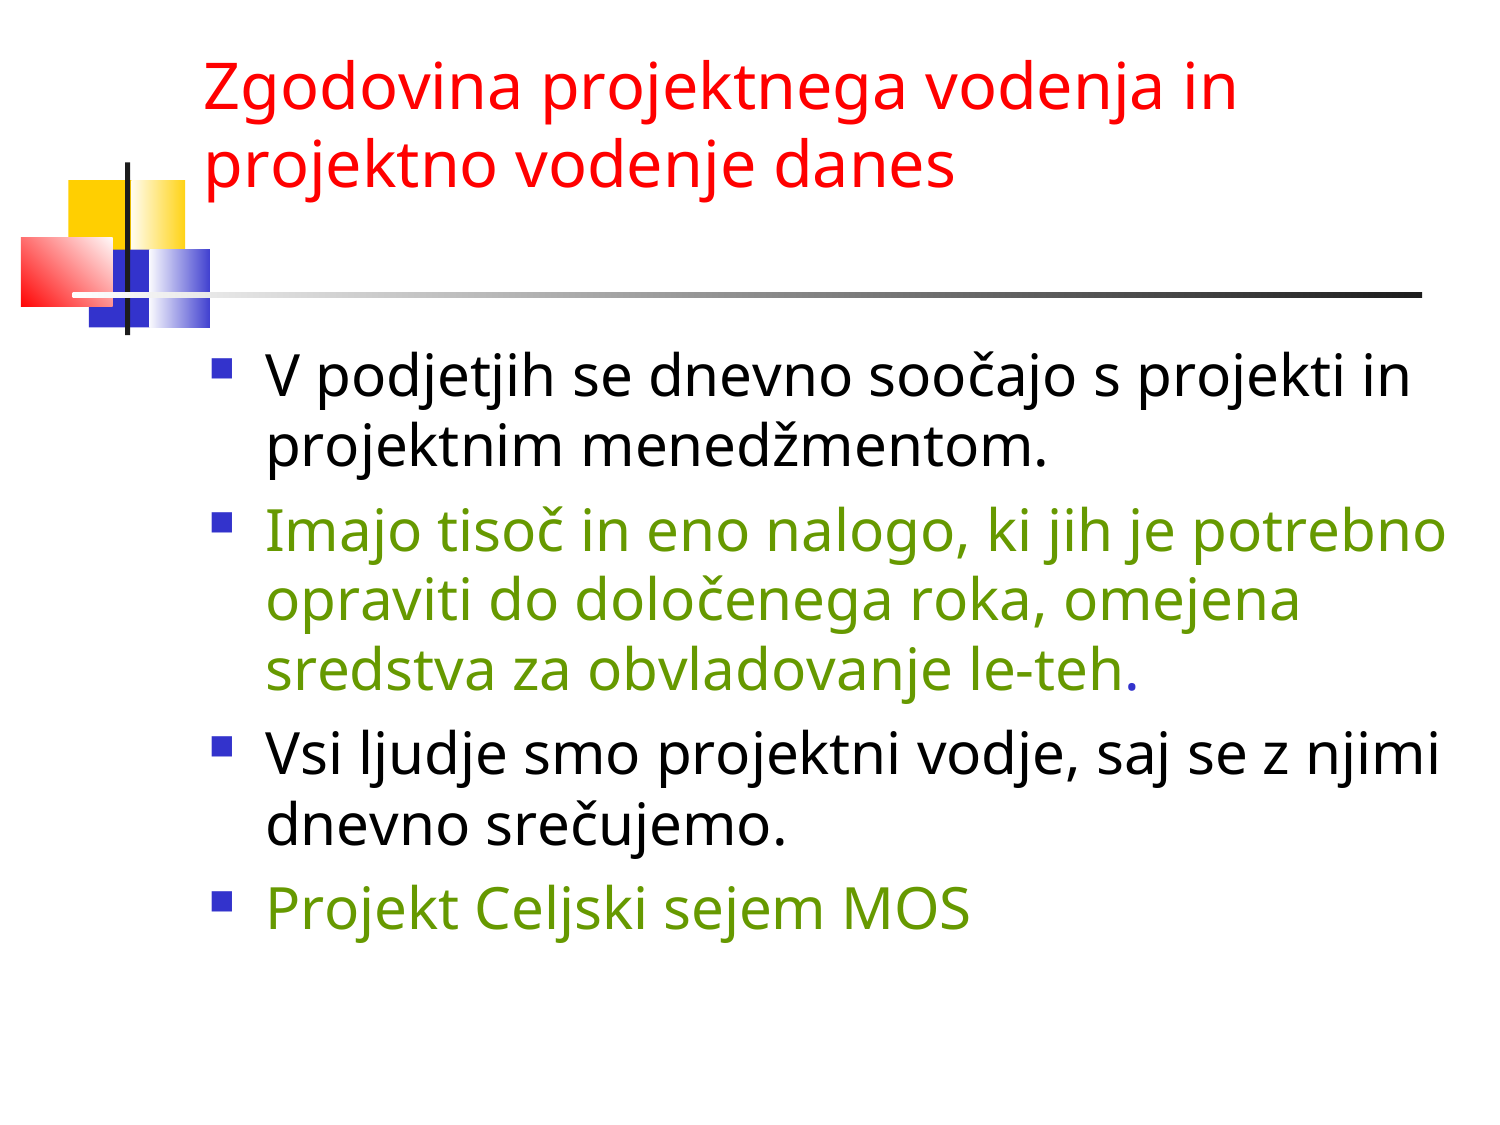

# Zgodovina projektnega vodenja in projektno vodenje danes
V podjetjih se dnevno soočajo s projekti in projektnim menedžmentom.
Imajo tisoč in eno nalogo, ki jih je potrebno opraviti do določenega roka, omejena sredstva za obvladovanje le-teh.
Vsi ljudje smo projektni vodje, saj se z njimi dnevno srečujemo.
Projekt Celjski sejem MOS